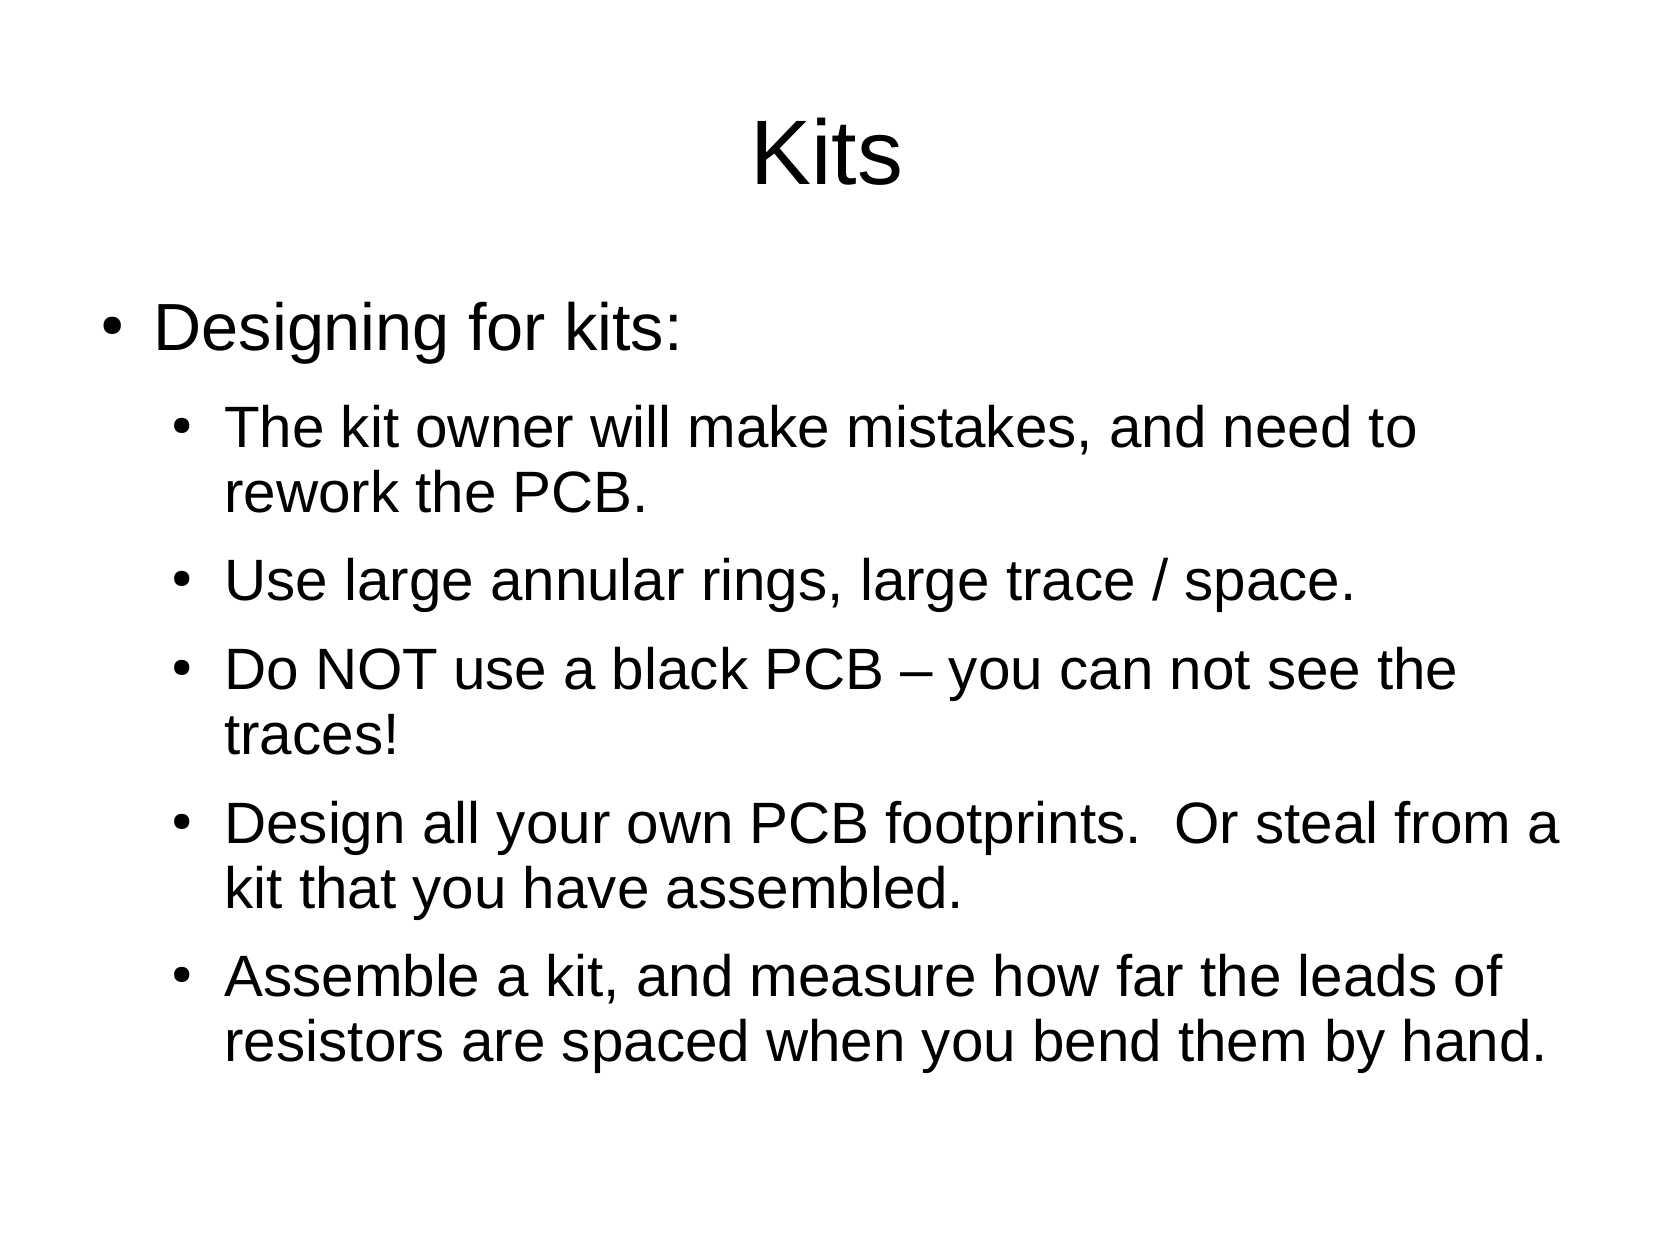

# Kits
Designing for kits:
The kit owner will make mistakes, and need to rework the PCB.
Use large annular rings, large trace / space.
Do NOT use a black PCB – you can not see the traces!
Design all your own PCB footprints. Or steal from a kit that you have assembled.
Assemble a kit, and measure how far the leads of resistors are spaced when you bend them by hand.